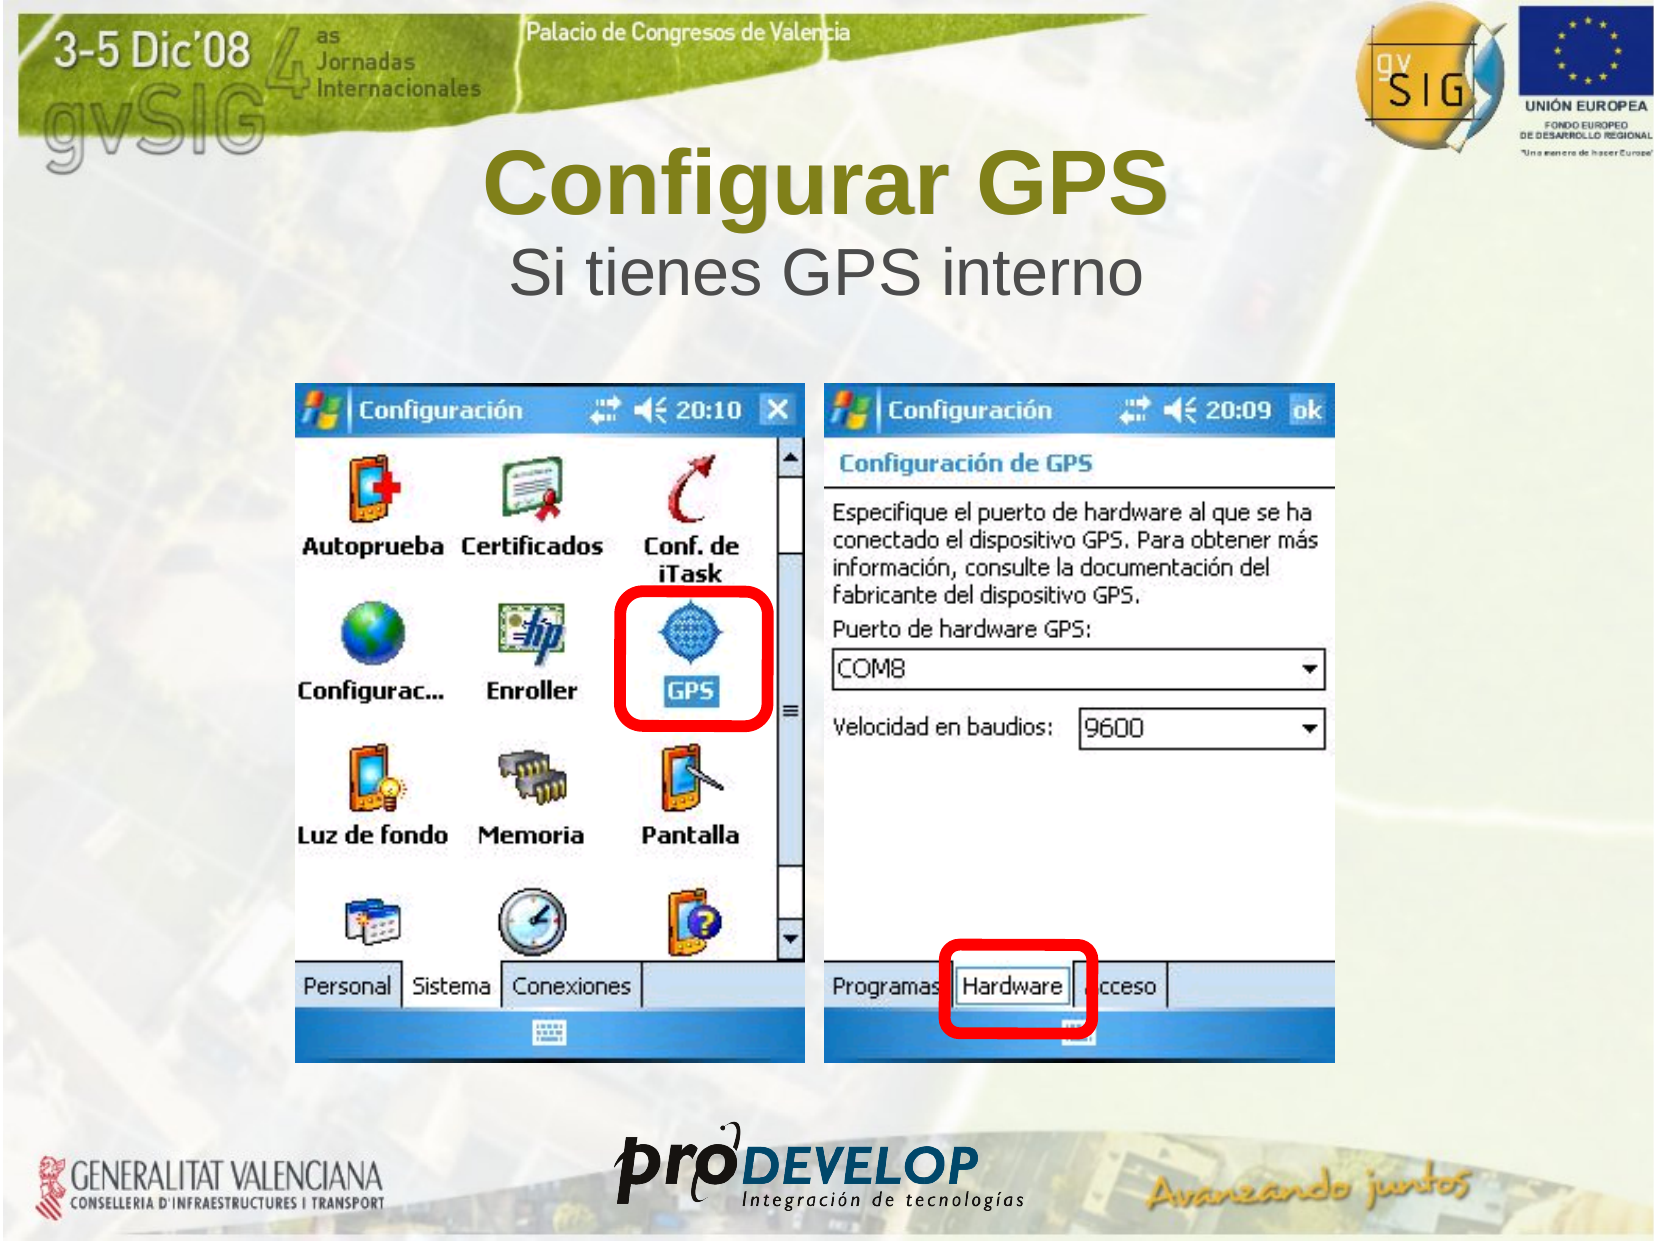

# Configurar GPS
Si tienes GPS interno